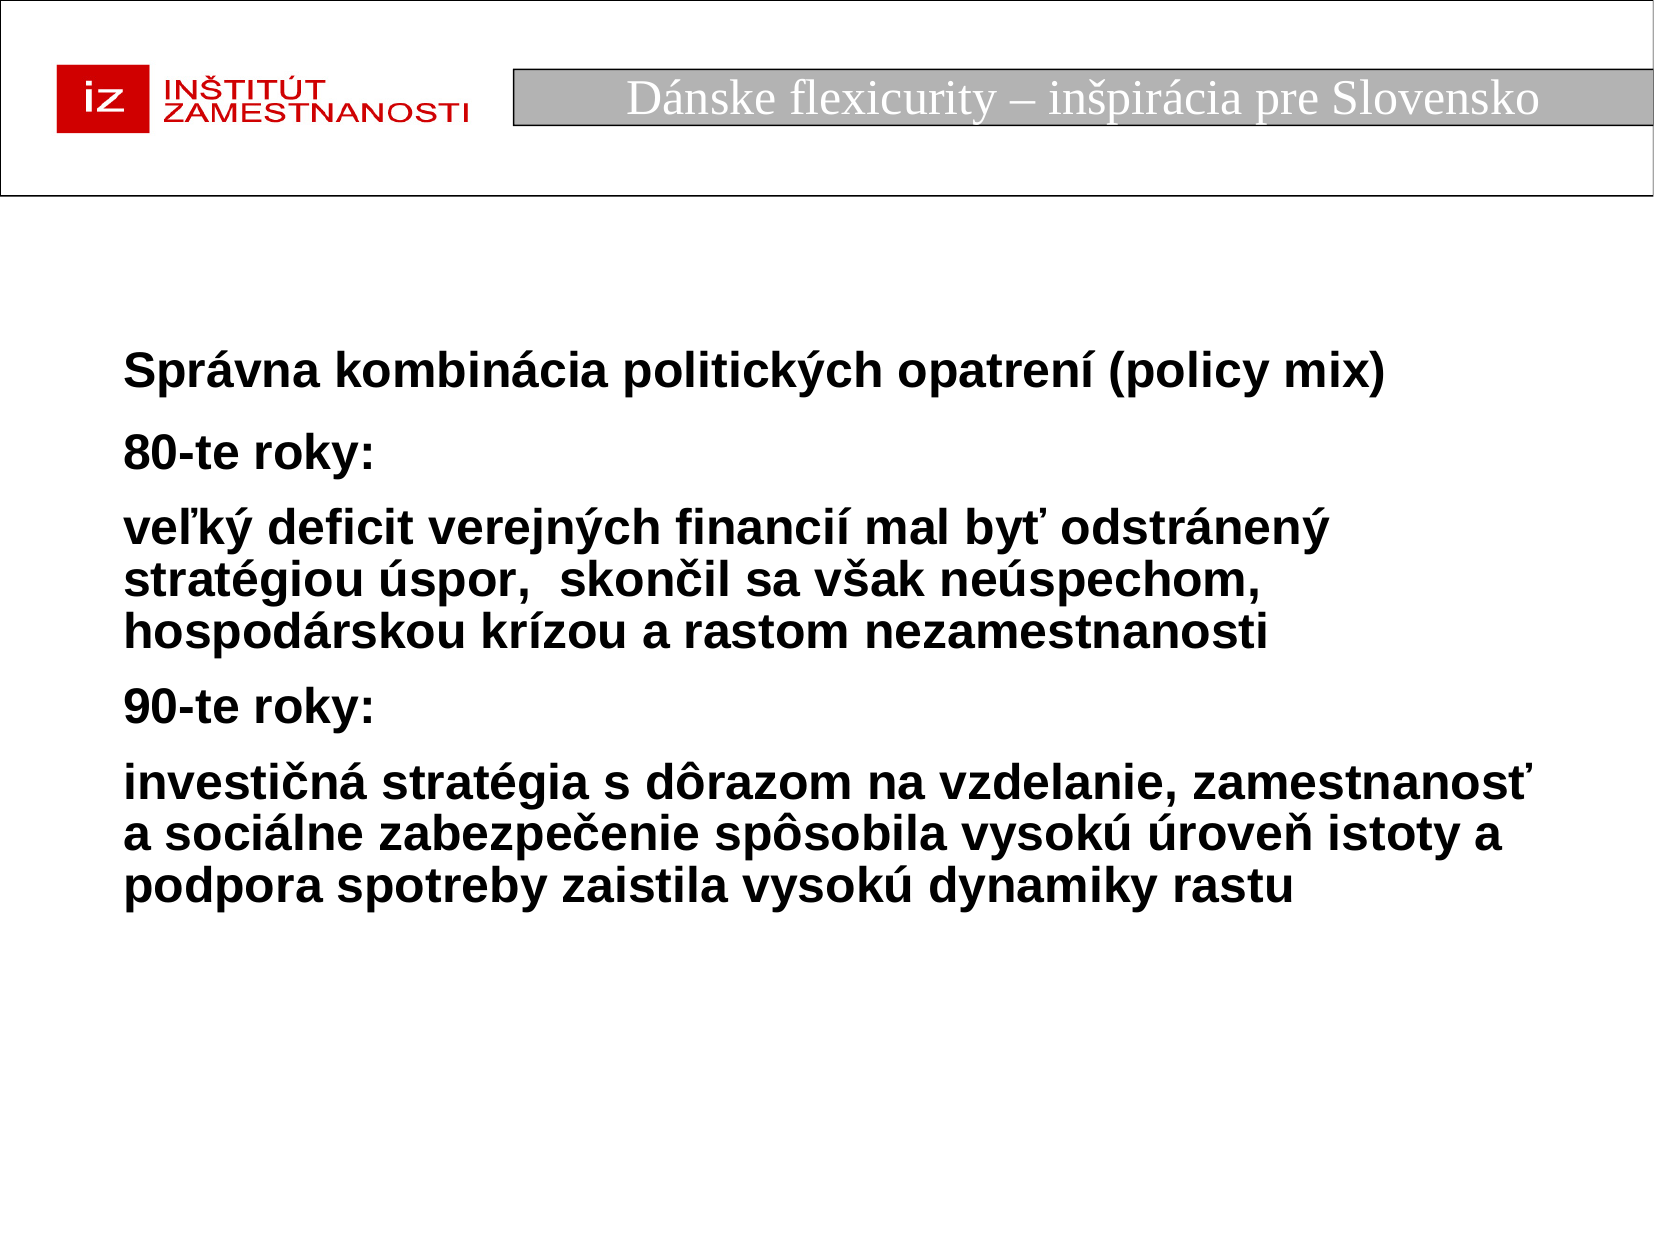

Dánske flexicurity – inšpirácia pre Slovensko
# Správna kombinácia politických opatrení (policy mix)
80-te roky:
veľký deficit verejných financií mal byť odstránený stratégiou úspor, skončil sa však neúspechom, hospodárskou krízou a rastom nezamestnanosti
90-te roky:
investičná stratégia s dôrazom na vzdelanie, zamestnanosť a sociálne zabezpečenie spôsobila vysokú úroveň istoty a podpora spotreby zaistila vysokú dynamiky rastu